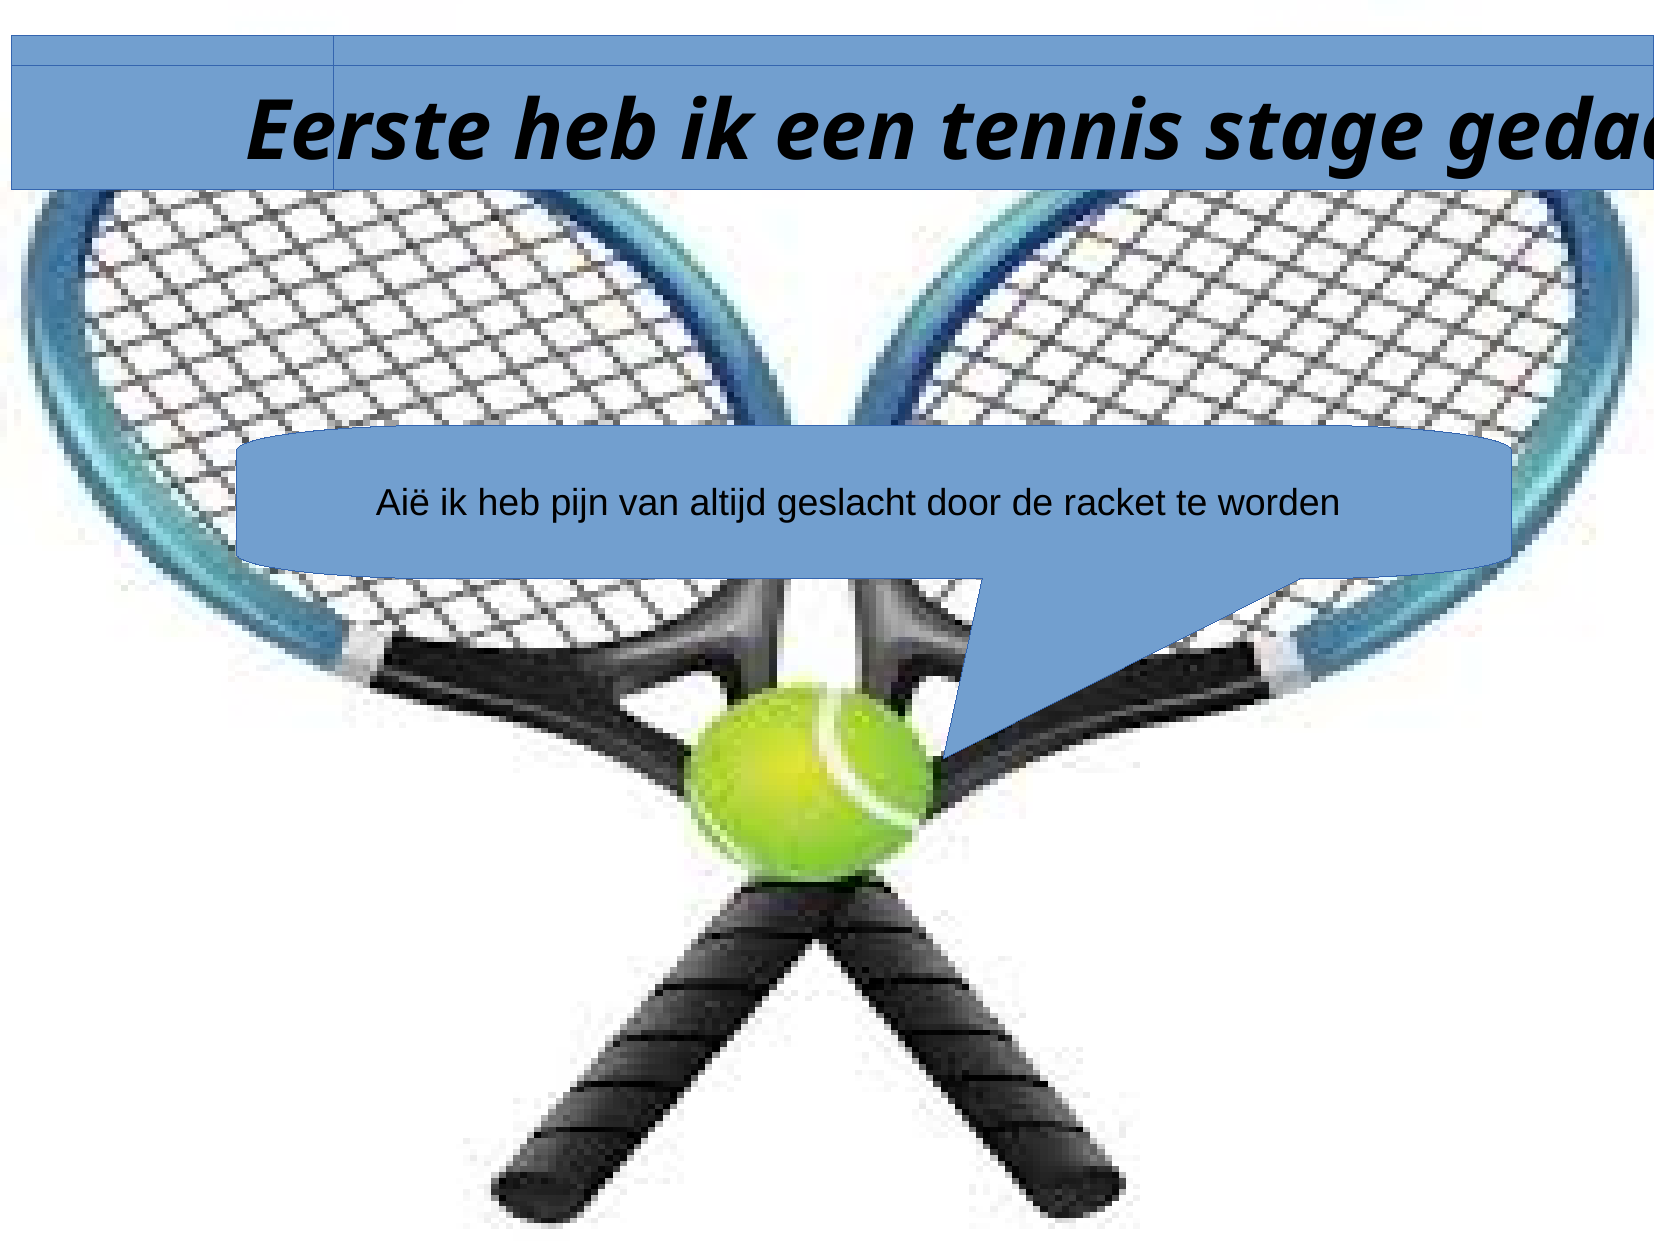

Eerste heb ik een tennis stage gedaan
Aië ik heb pijn van altijd geslacht door de racket te worden